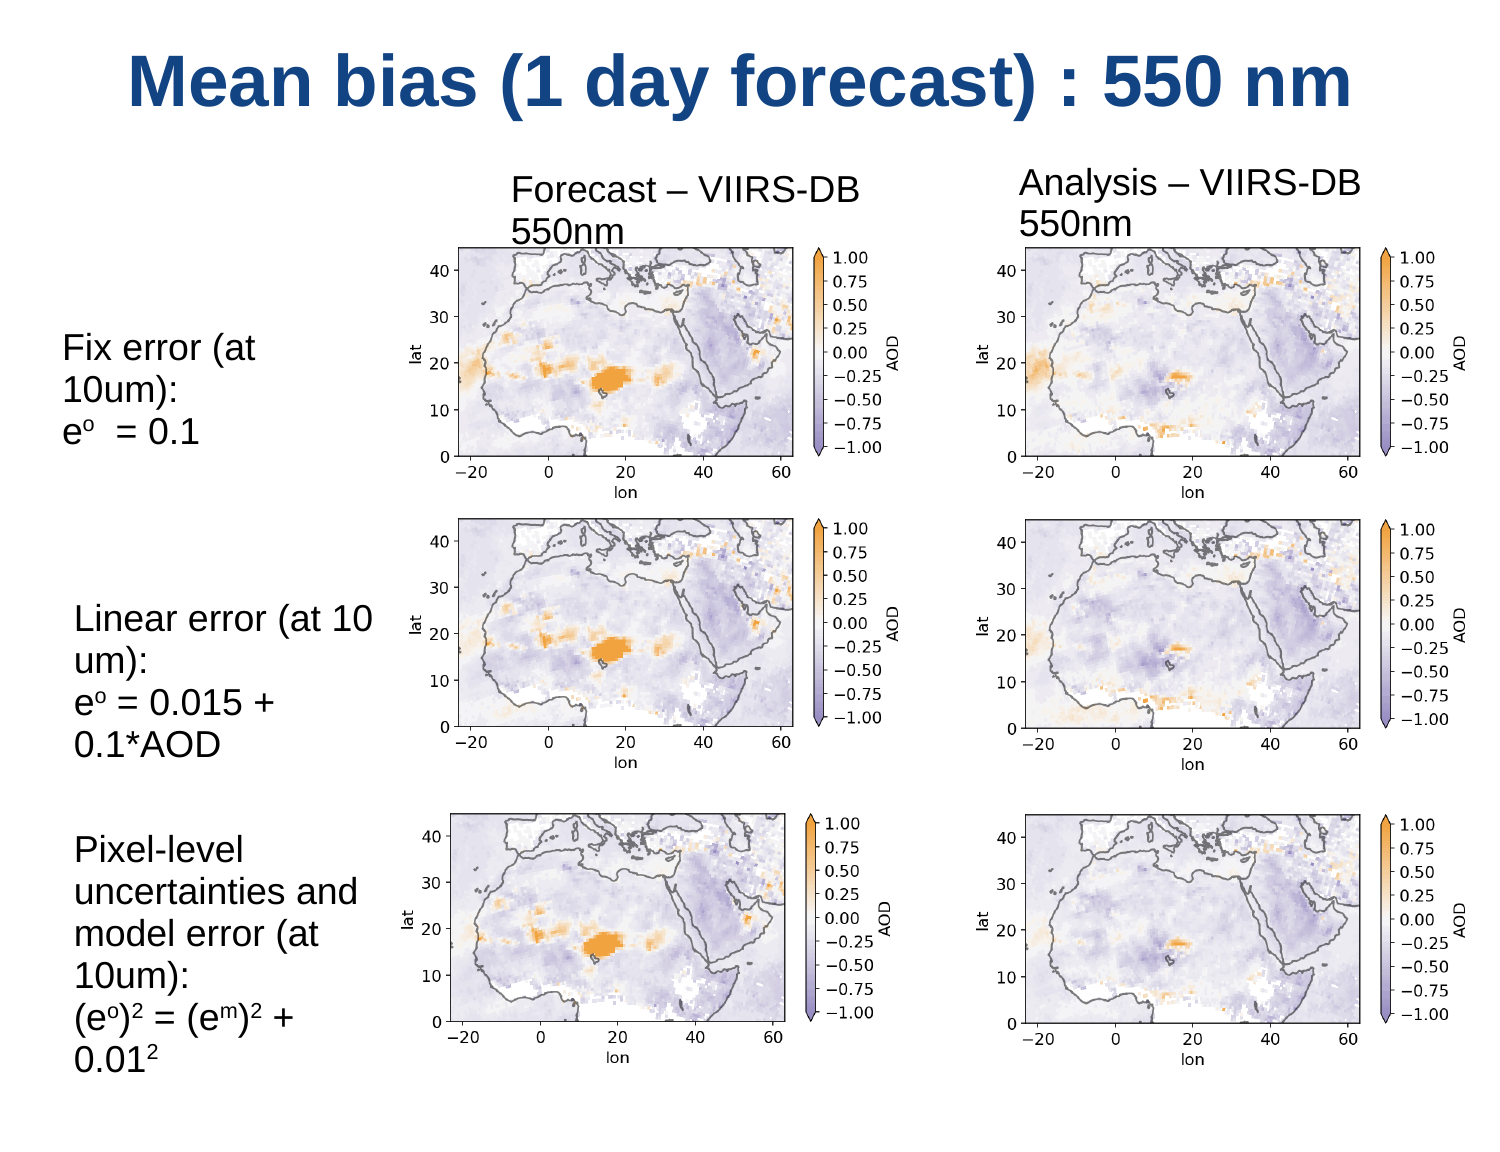

Mean bias (1 day forecast) : 550 nm
Analysis – VIIRS-DB 550nm
Forecast – VIIRS-DB 550nm
Fix error (at 10um):
eo = 0.1
Linear error (at 10 um):
eo = 0.015 + 0.1*AOD
Pixel-level uncertainties and model error (at 10um):
(eo)2 = (em)2 + 0.012